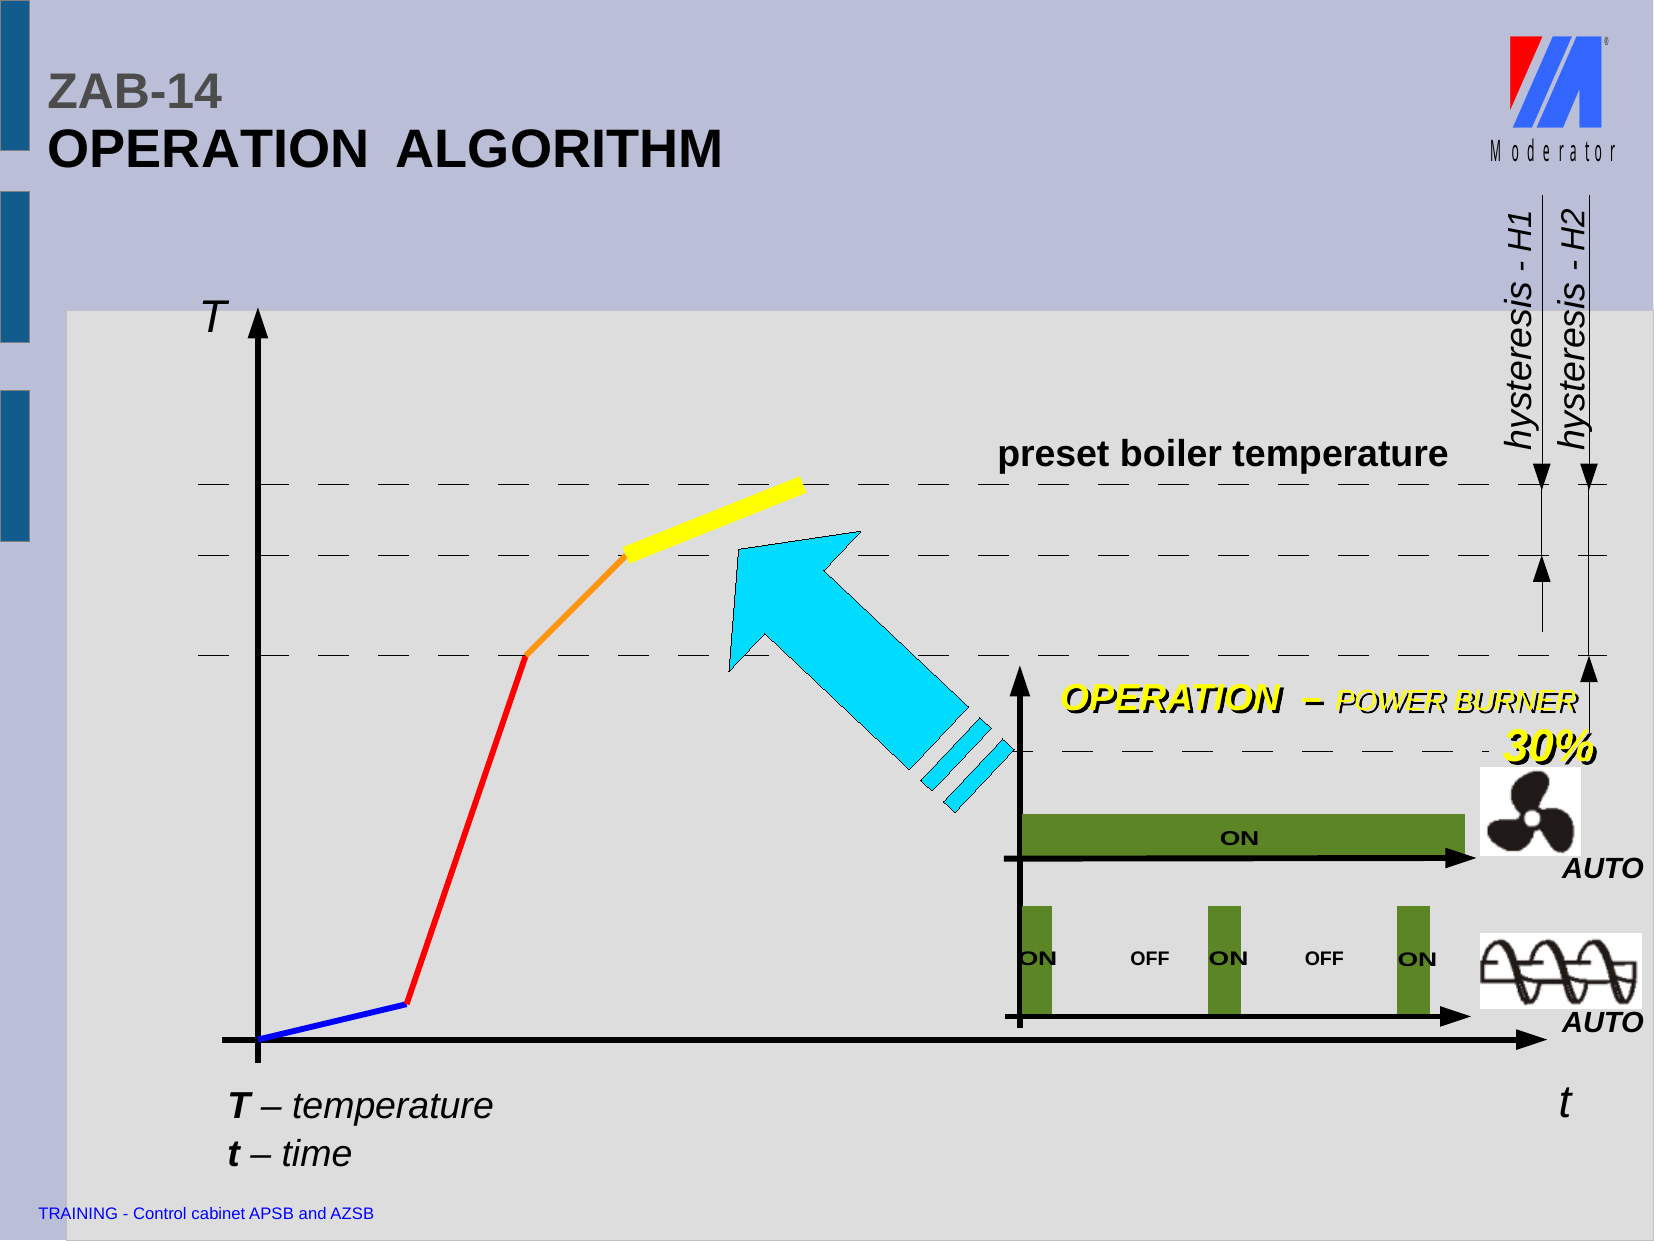

# ZAB-14 OPERATION ALGORITHM
T
hysteresis - H2
hysteresis - H1
preset boiler temperature
OPERATION – POWER BURNER 						30%
ON
ON
OFF
ON
OFF
ON
AUTO
AUTO
t
T – temperature
t – time
TRAINING - Control cabinet APSB and AZSB